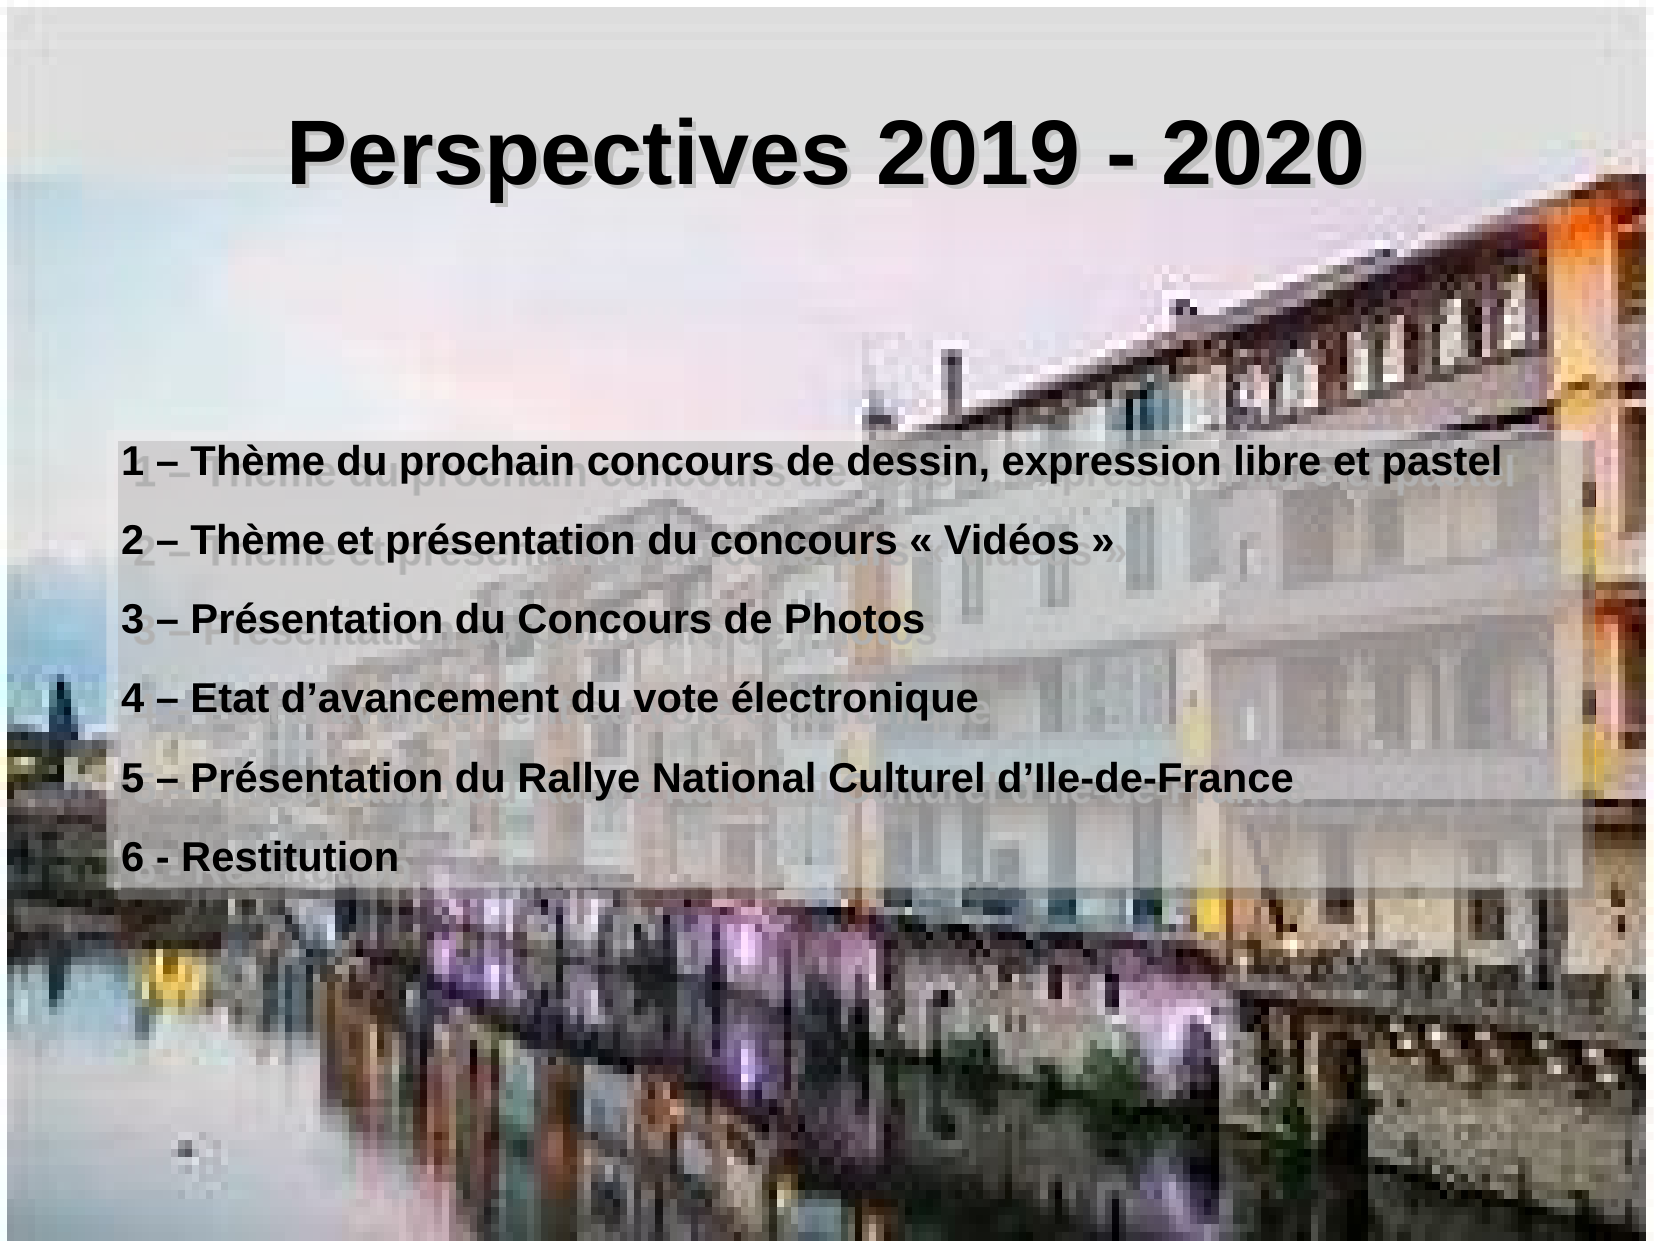

# Perspectives 2019 - 2020
1 – Thème du prochain concours de dessin, expression libre et pastel
2 – Thème et présentation du concours « Vidéos »
3 – Présentation du Concours de Photos
4 – Etat d’avancement du vote électronique
5 – Présentation du Rallye National Culturel d’Ile-de-France
6 - Restitution